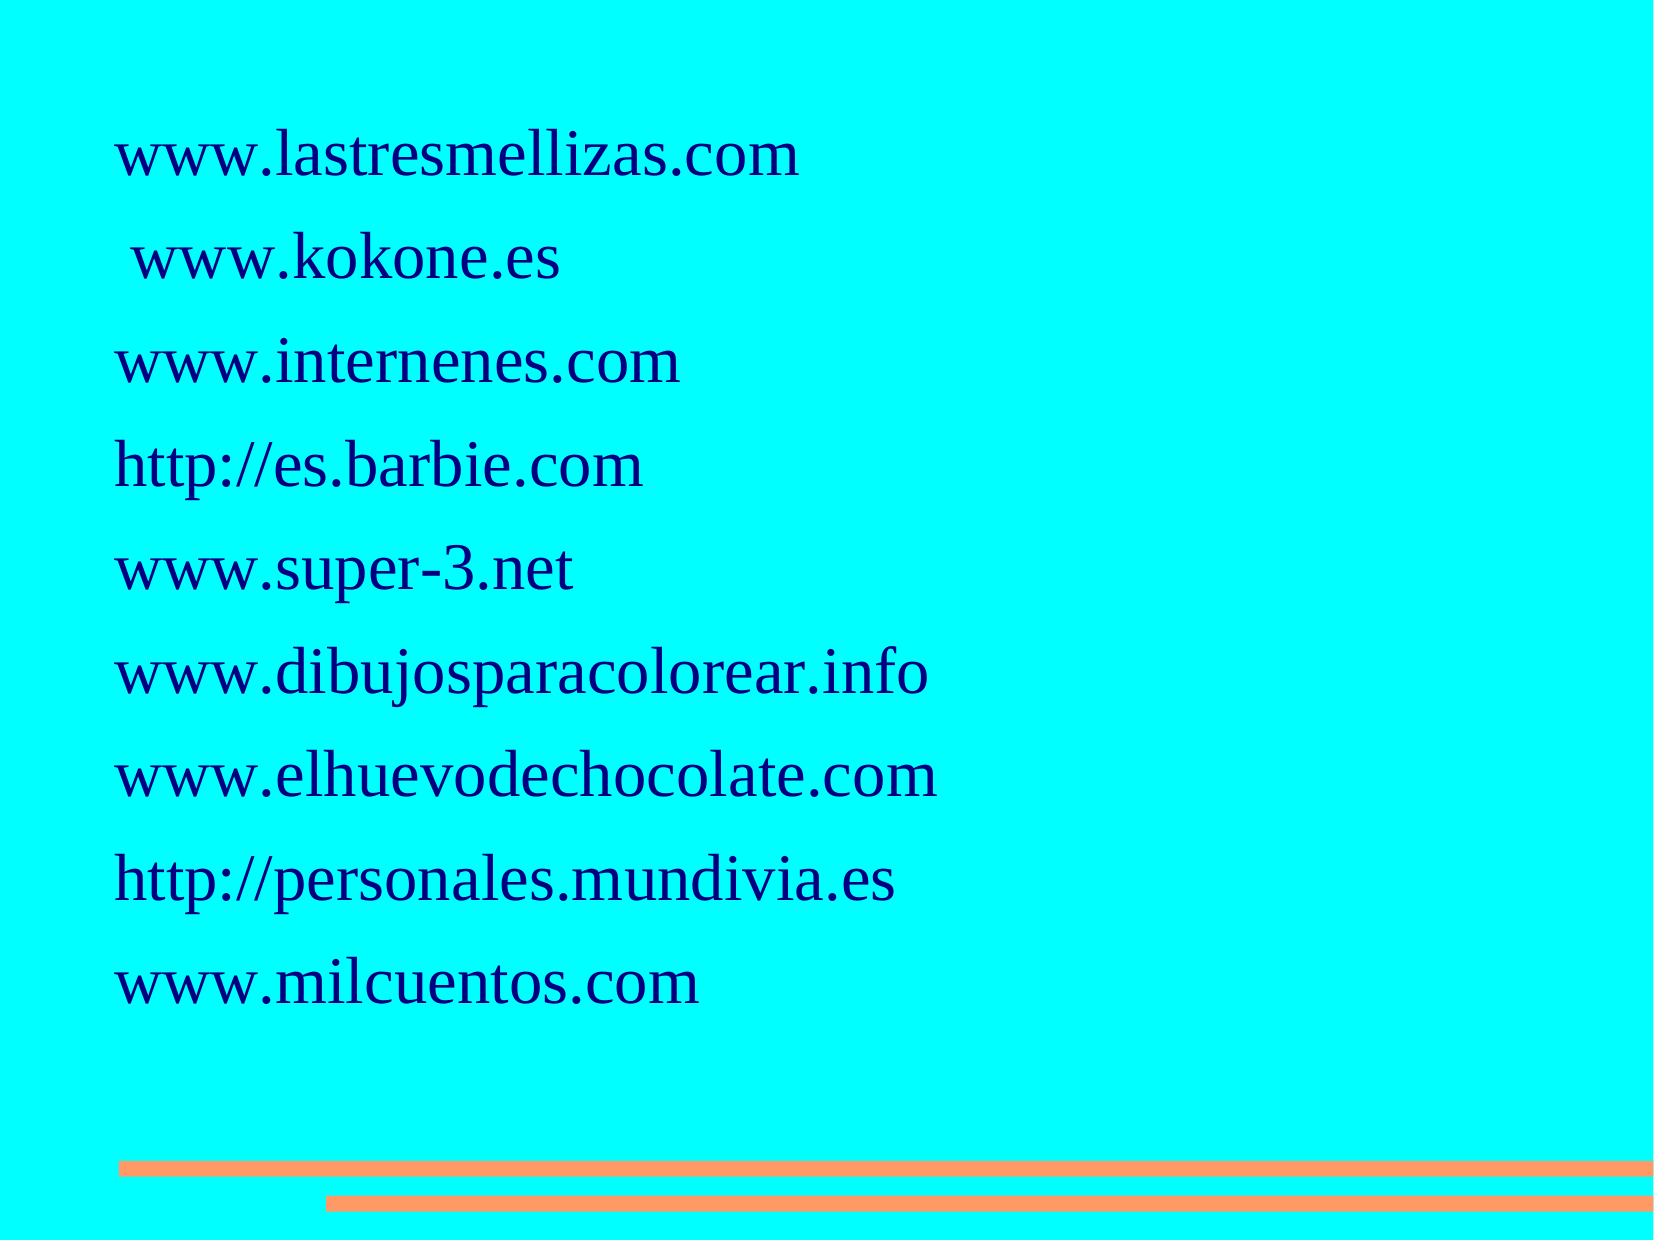

# www.lastresmellizas.com
 www.kokone.es
www.internenes.com
http://es.barbie.com
www.super-3.net
www.dibujosparacolorear.info
www.elhuevodechocolate.com
http://personales.mundivia.es
www.milcuentos.com